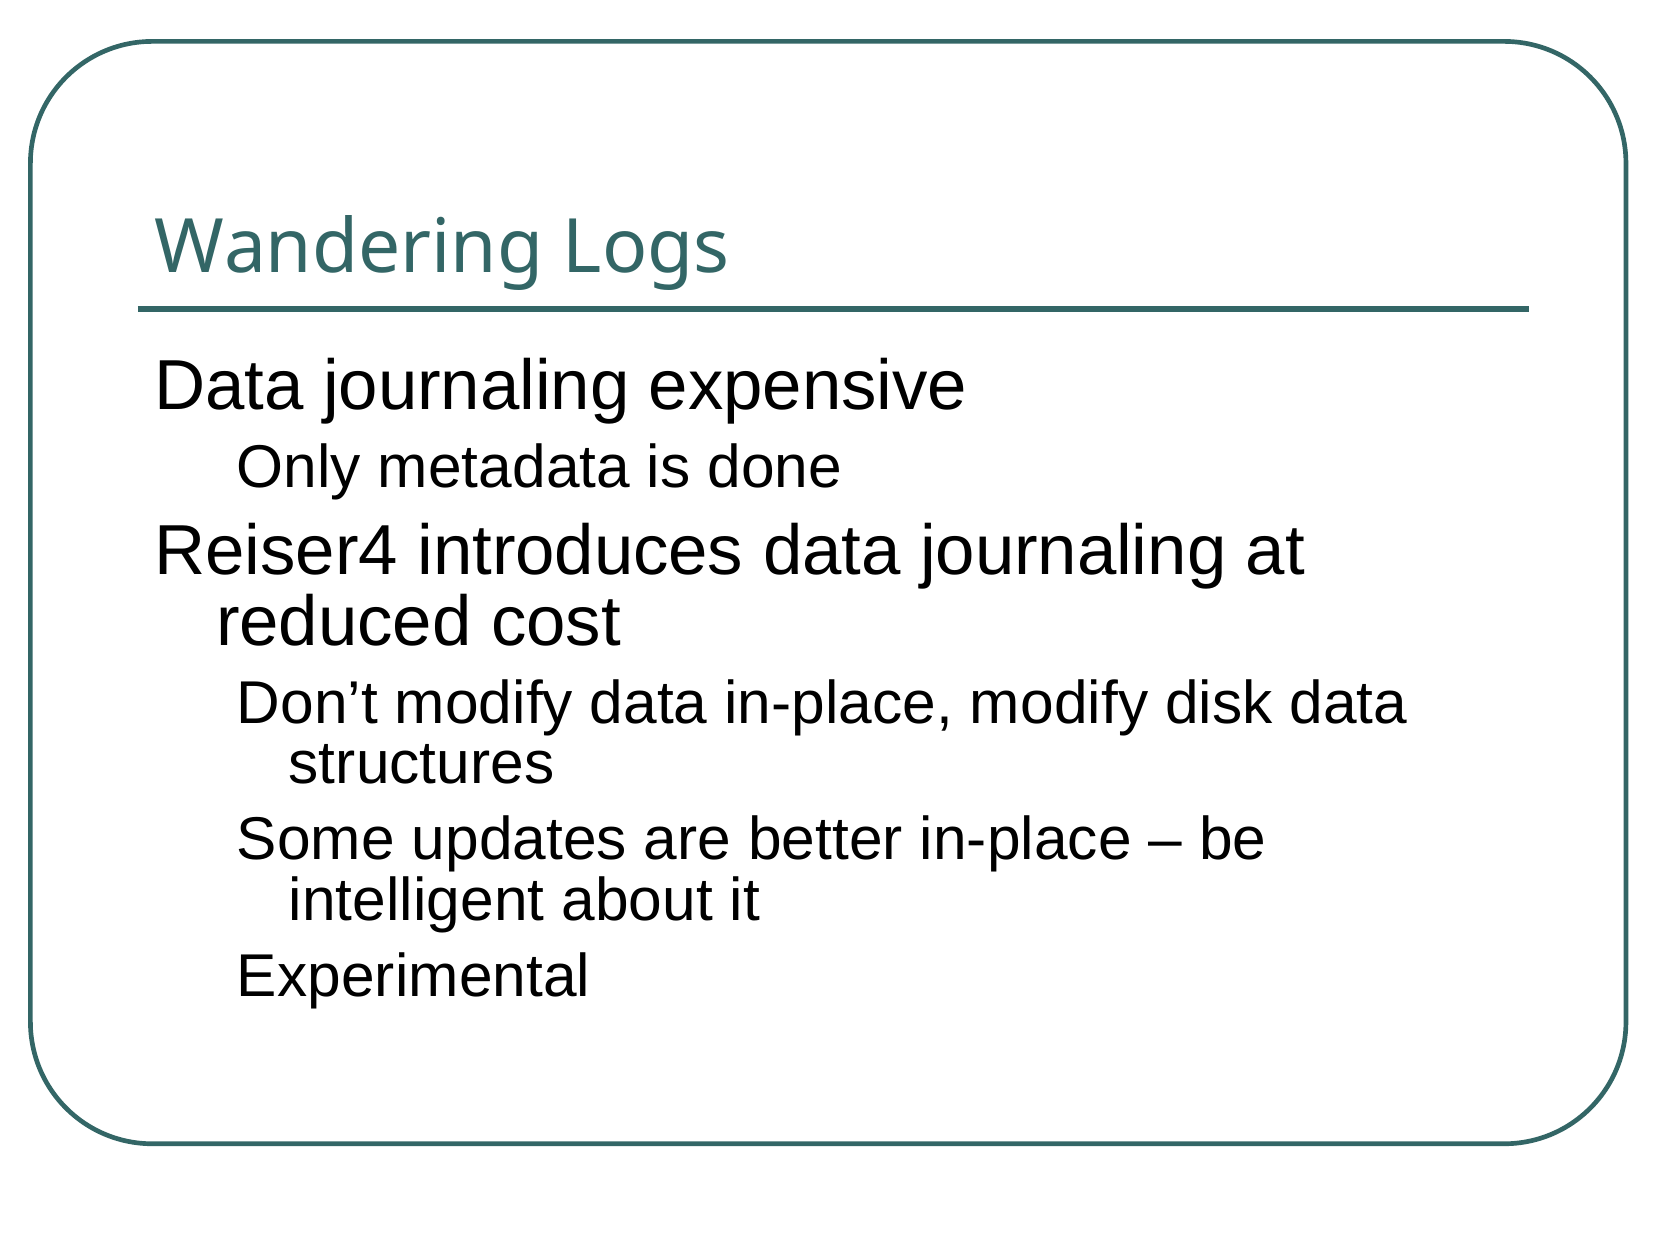

# Wandering Logs
Data journaling expensive
Only metadata is done
Reiser4 introduces data journaling at reduced cost
Don’t modify data in-place, modify disk data structures
Some updates are better in-place – be intelligent about it
Experimental